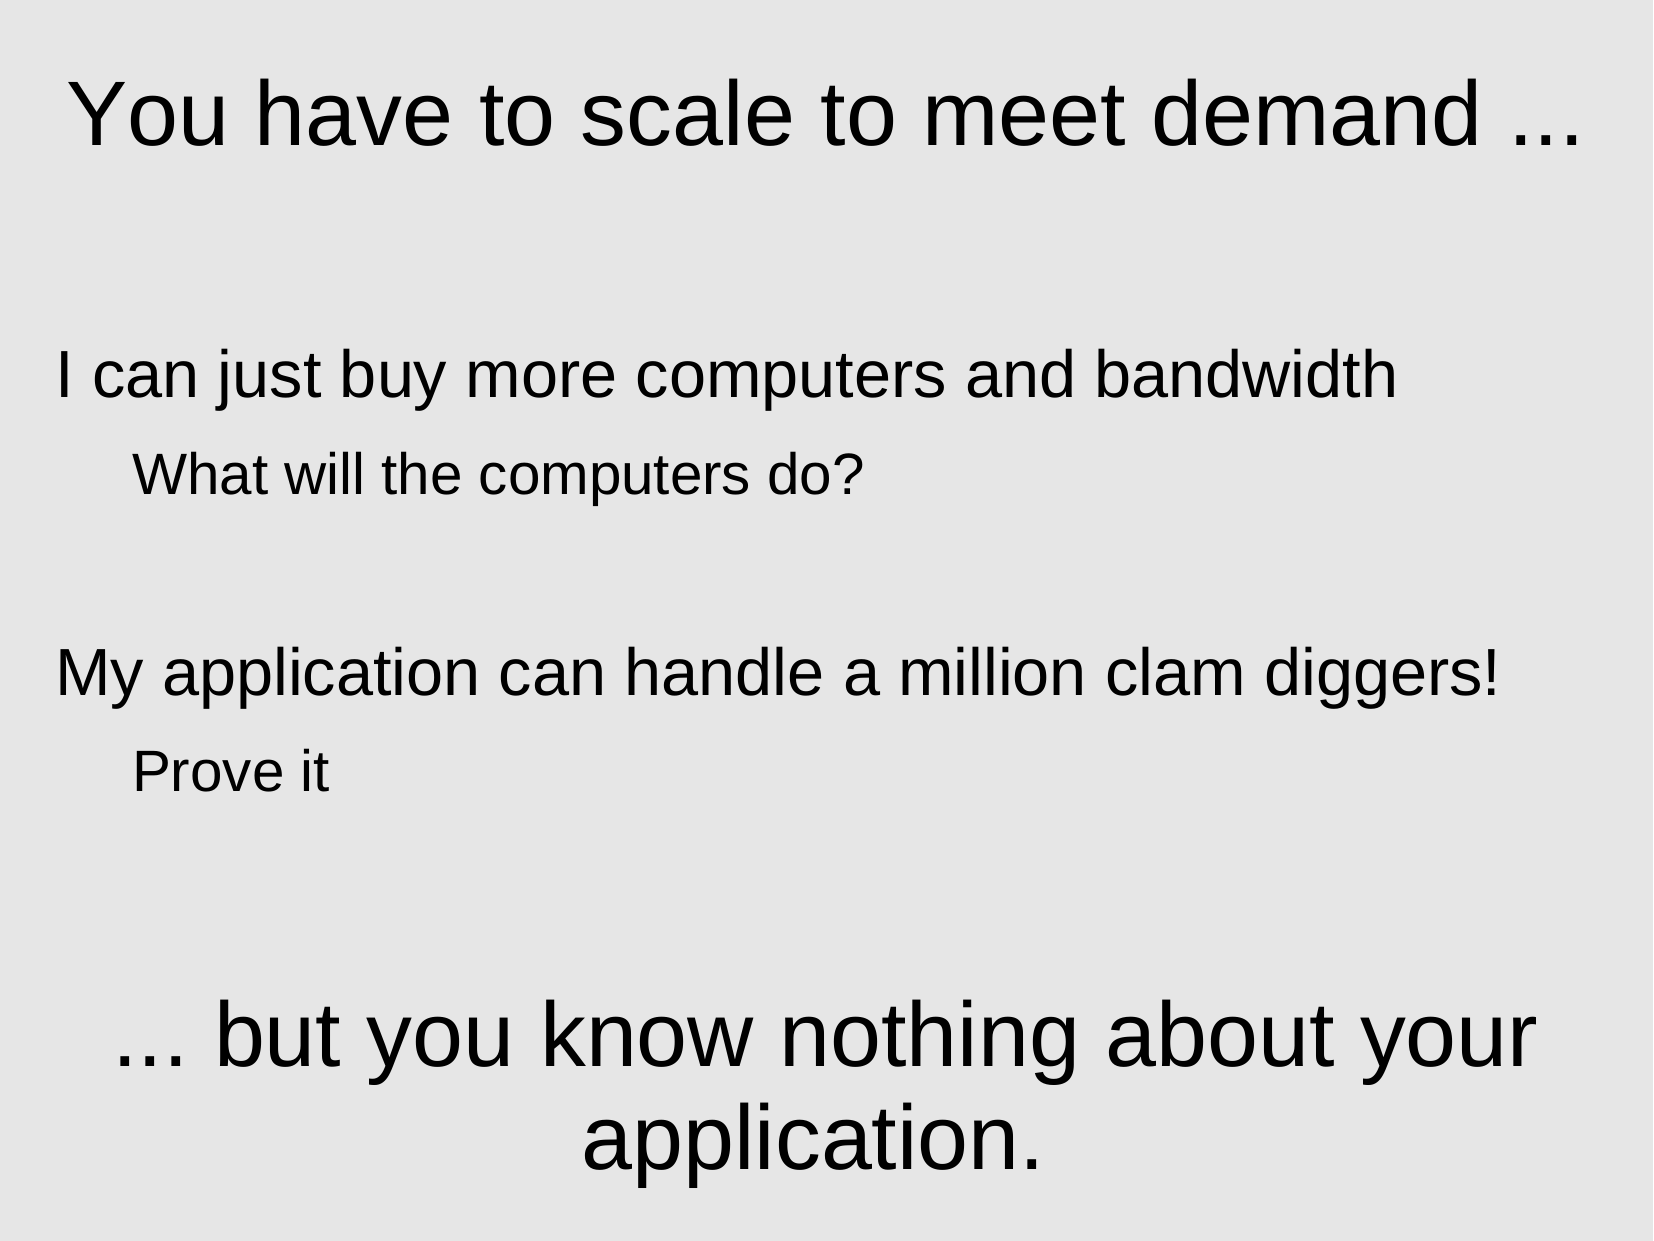

# You have to scale to meet demand ...
I can just buy more computers and bandwidth
What will the computers do?
My application can handle a million clam diggers!
Prove it
... but you know nothing about your application.